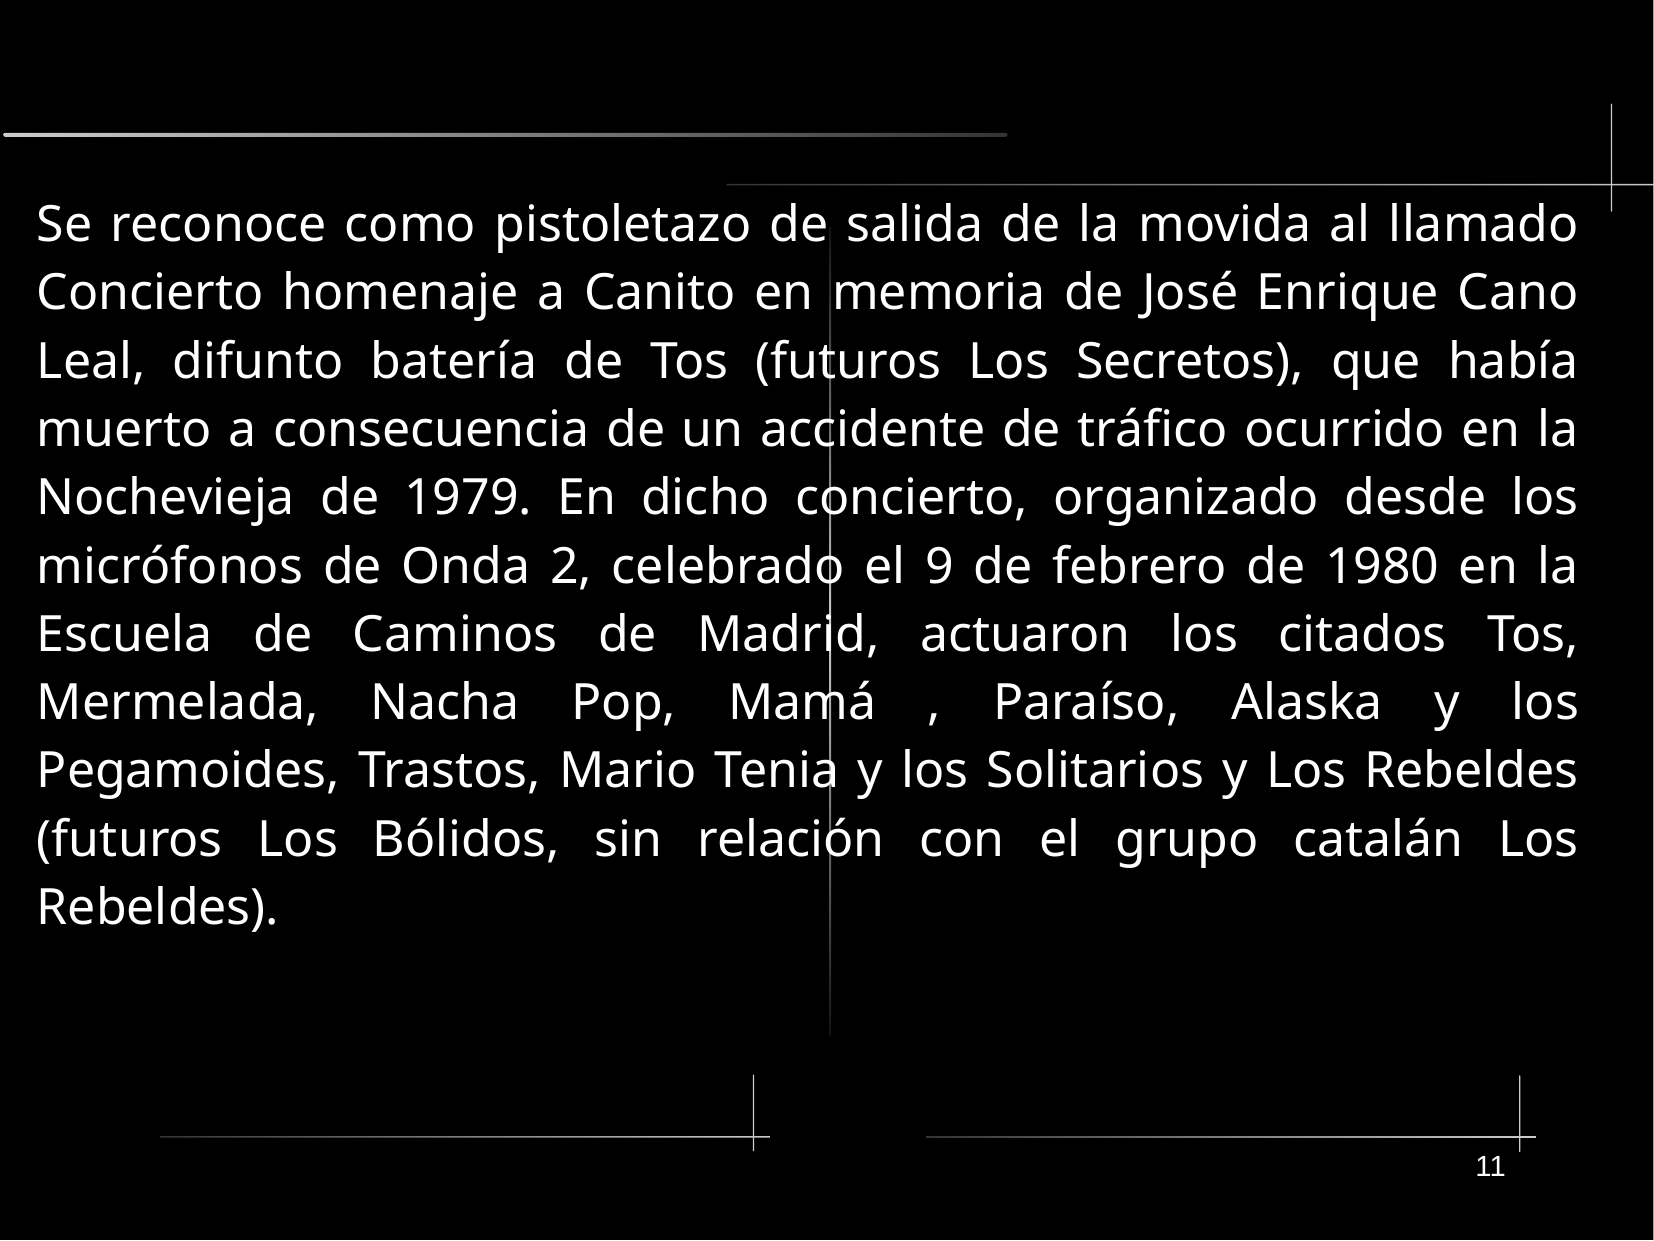

Se reconoce como pistoletazo de salida de la movida al llamado Concierto homenaje a Canito en memoria de José Enrique Cano Leal, difunto batería de Tos (futuros Los Secretos), que había muerto a consecuencia de un accidente de tráfico ocurrido en la Nochevieja de 1979. En dicho concierto, organizado desde los micrófonos de Onda 2, celebrado el 9 de febrero de 1980 en la Escuela de Caminos de Madrid, actuaron los citados Tos, Mermelada, Nacha Pop, Mamá , Paraíso, Alaska y los Pegamoides, Trastos, Mario Tenia y los Solitarios y Los Rebeldes (futuros Los Bólidos, sin relación con el grupo catalán Los Rebeldes).
11